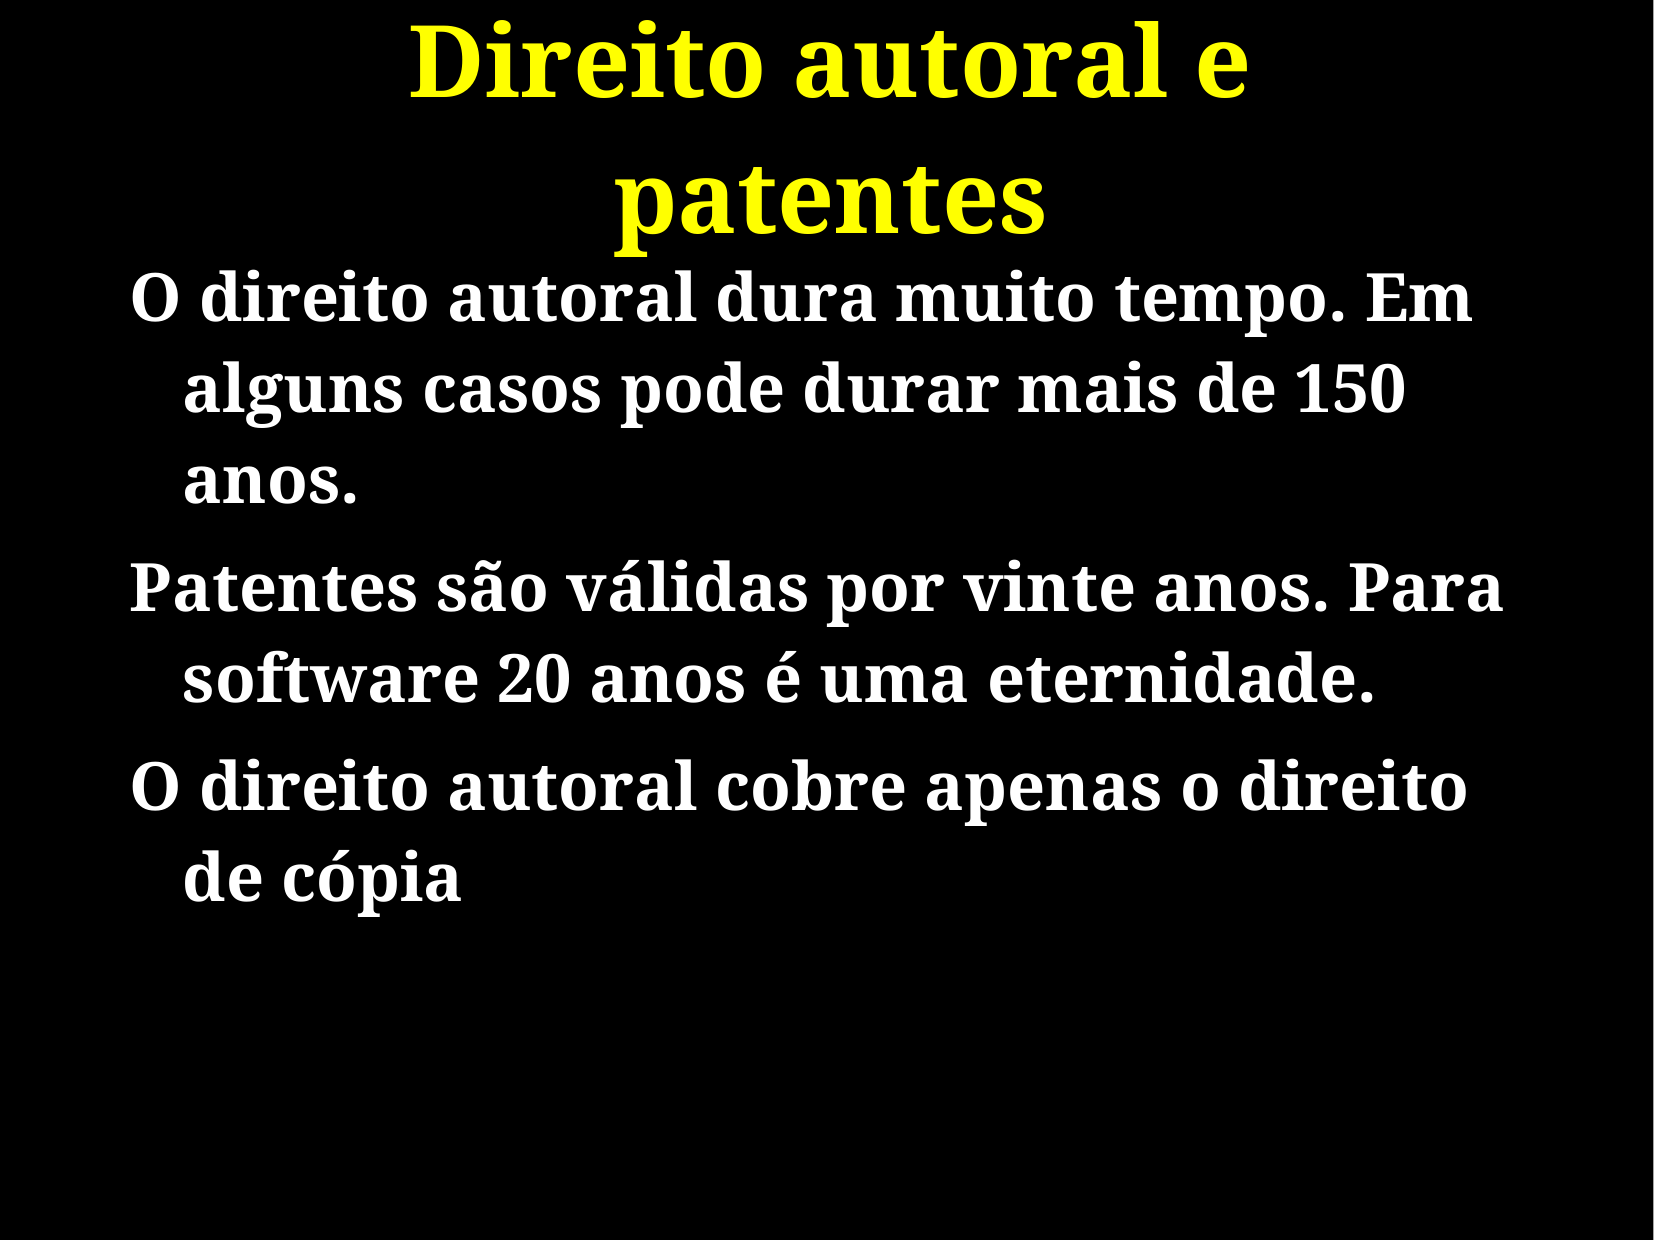

# Direito autoral e patentes
O direito autoral dura muito tempo. Em alguns casos pode durar mais de 150 anos.
Patentes são válidas por vinte anos. Para software 20 anos é uma eternidade.
O direito autoral cobre apenas o direito de cópia